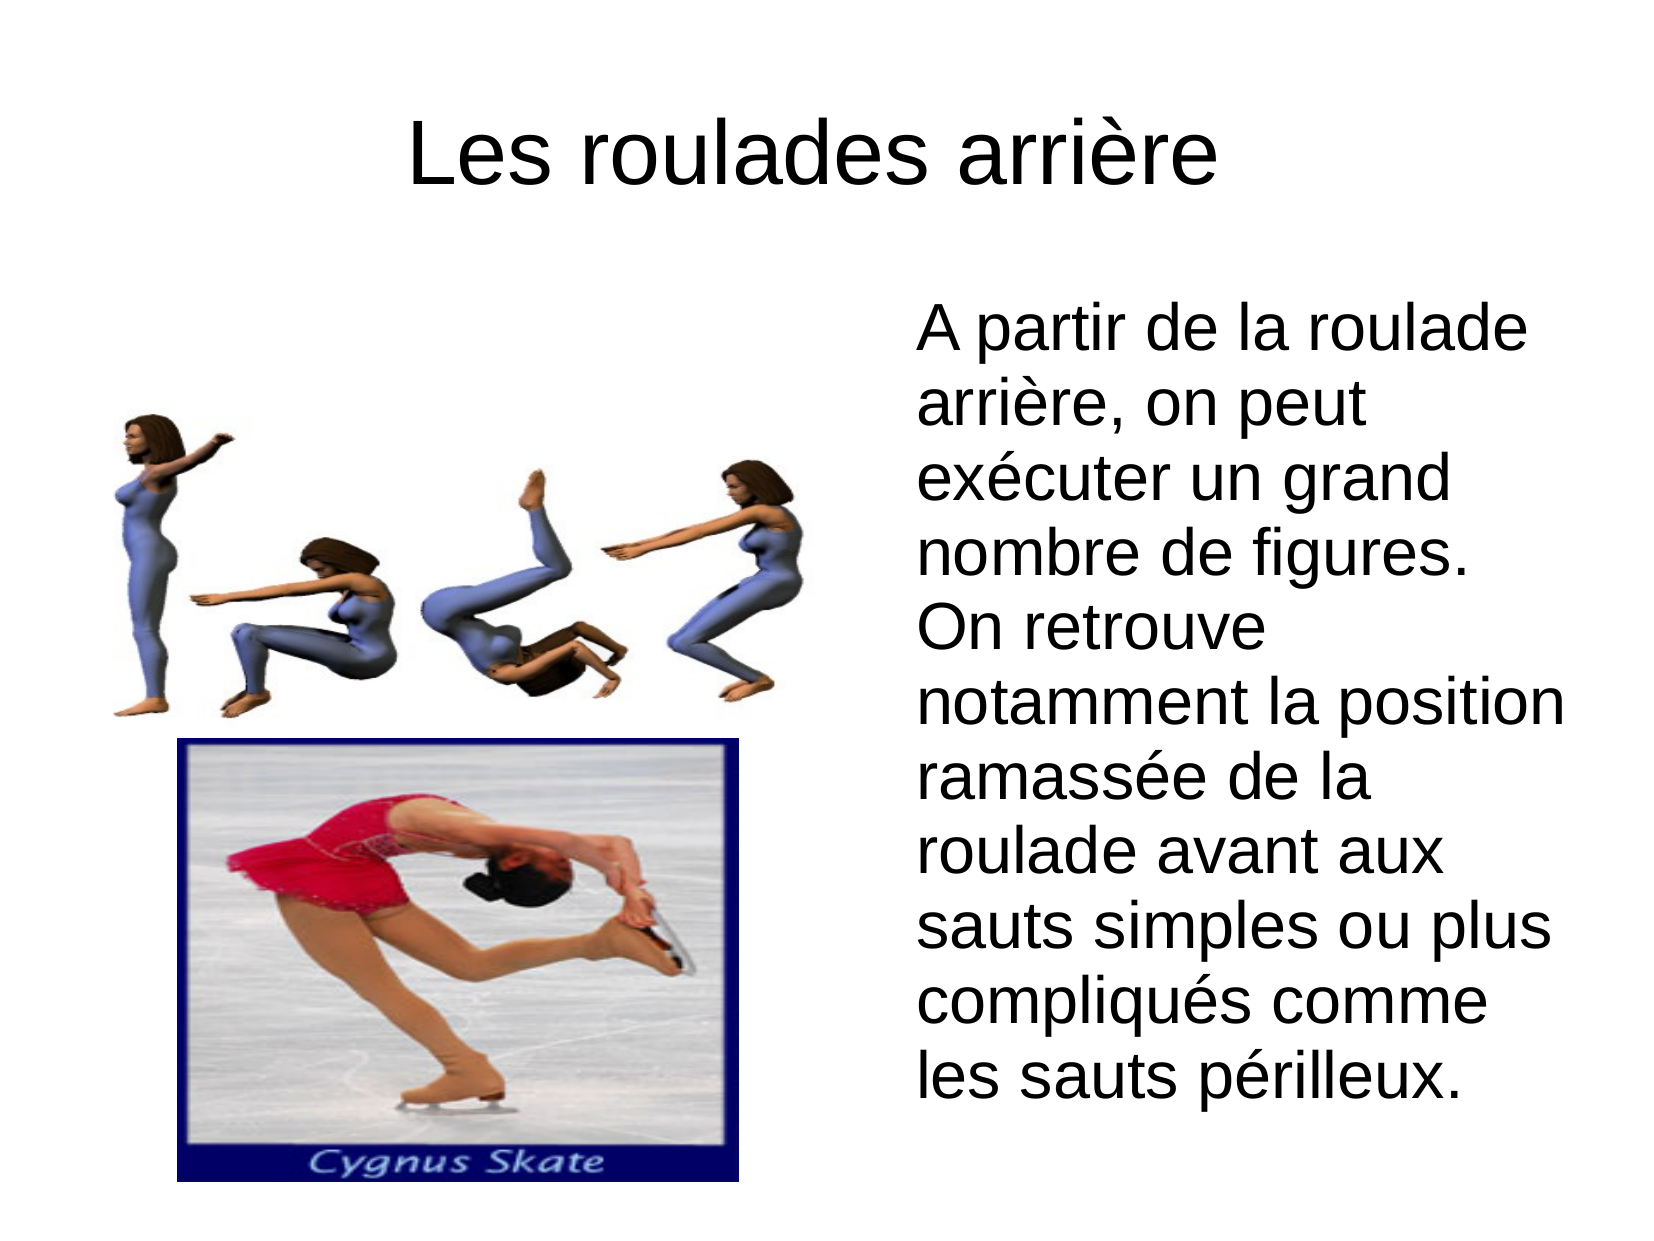

# Les roulades arrière
A partir de la roulade arrière, on peut exécuter un grand nombre de figures. On retrouve notamment la position ramassée de la roulade avant aux sauts simples ou plus compliqués comme les sauts périlleux.